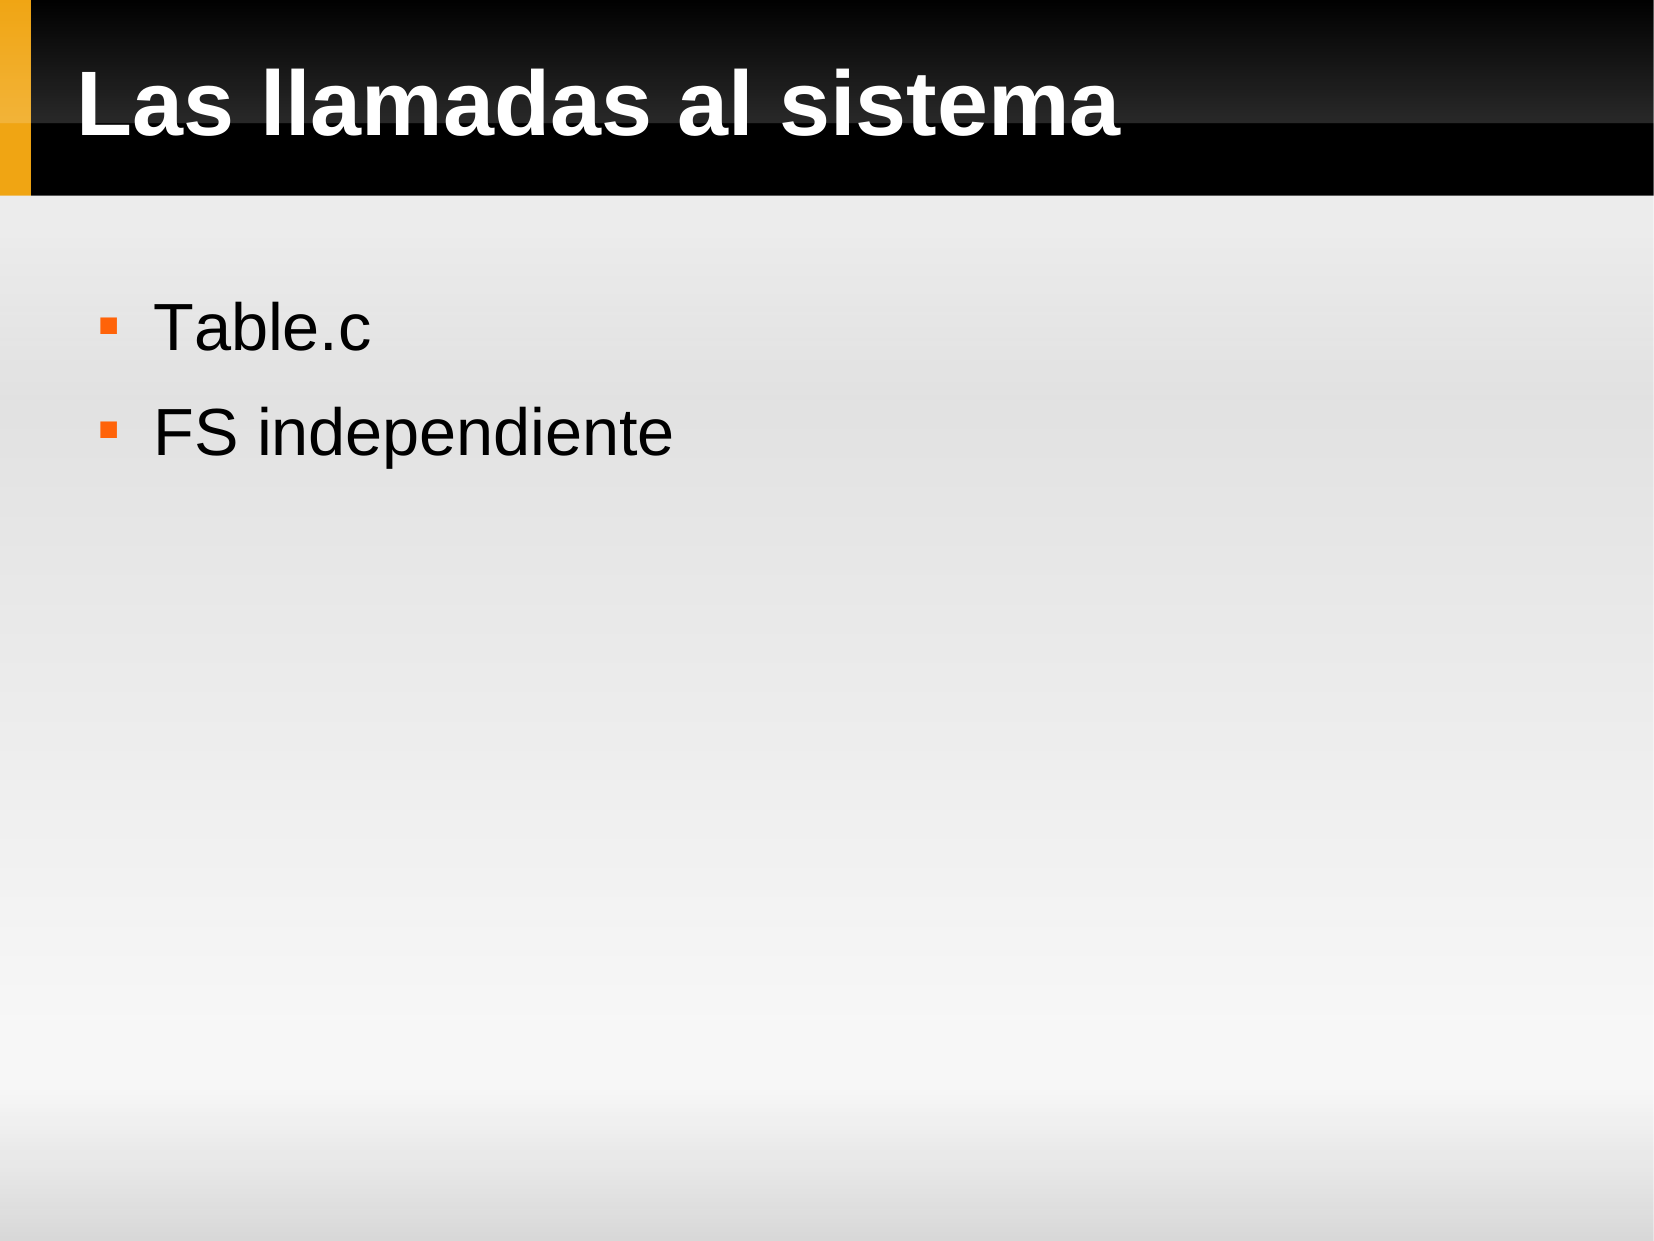

# Las llamadas al sistema
Table.c
FS independiente